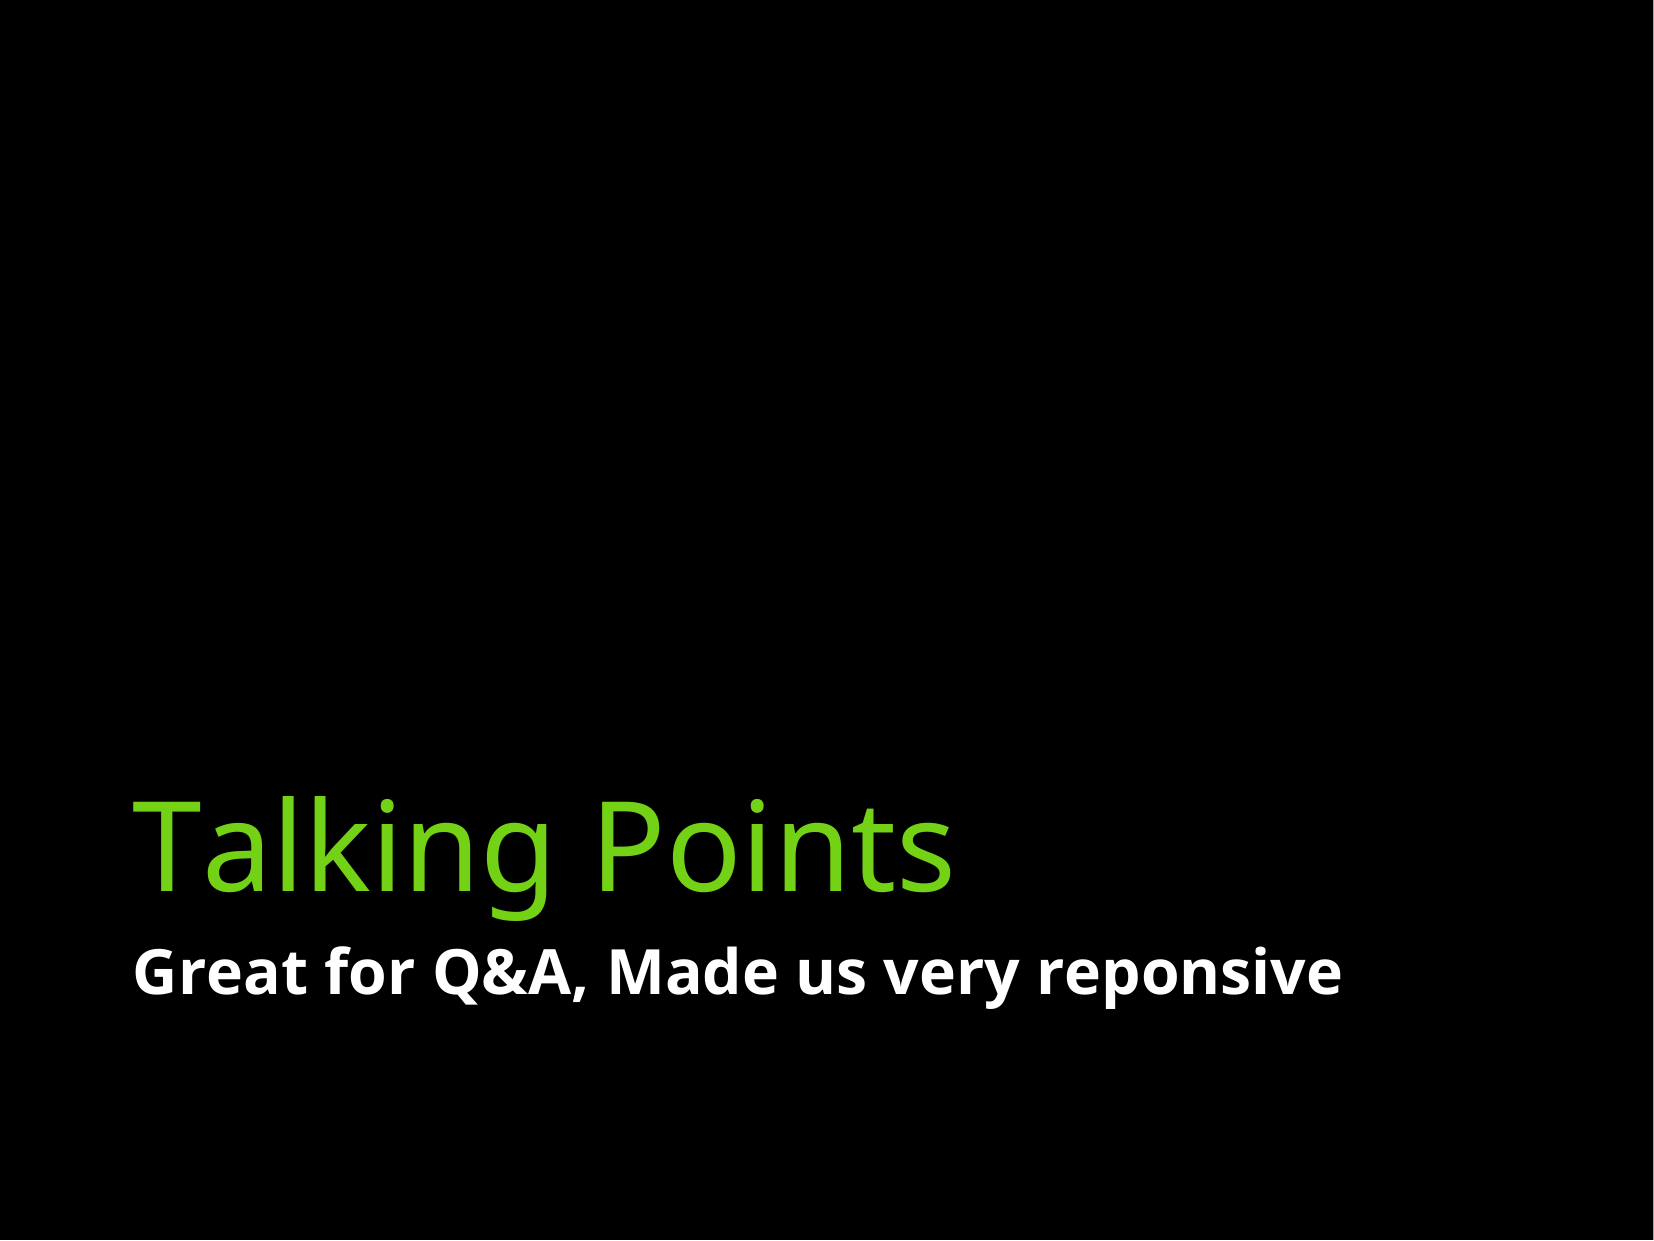

Talking Points
Great for Q&A, Made us very reponsive